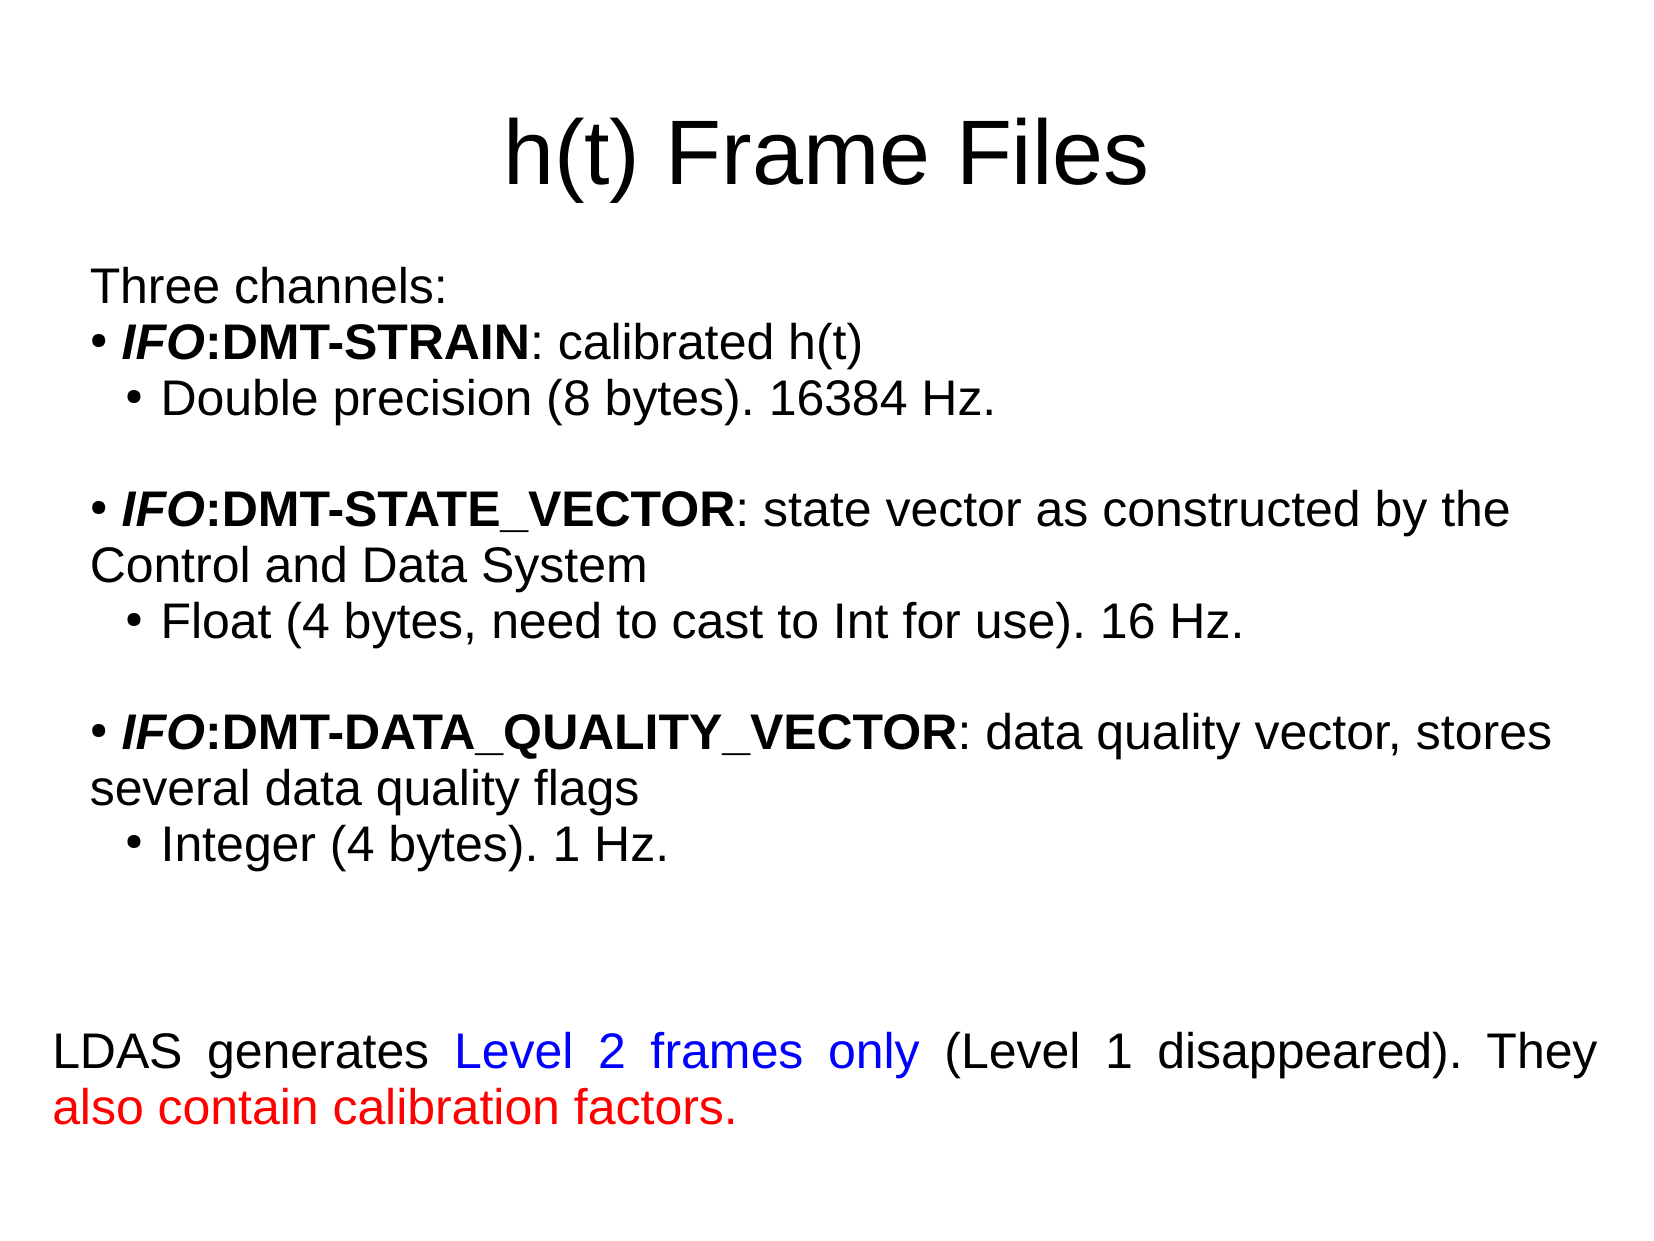

# h(t) Frame Files
Three channels:
 IFO:DMT-STRAIN: calibrated h(t)
Double precision (8 bytes). 16384 Hz.
 IFO:DMT-STATE_VECTOR: state vector as constructed by the Control and Data System
Float (4 bytes, need to cast to Int for use). 16 Hz.
 IFO:DMT-DATA_QUALITY_VECTOR: data quality vector, stores several data quality flags
Integer (4 bytes). 1 Hz.
LDAS generates Level 2 frames only (Level 1 disappeared). They also contain calibration factors.
Three channels:
 IFO:DMT-STRAIN: calibrated h(t)
Double precision (8 bytes). 16384 Hz.
 IFO:DMT-STATE_VECTOR: state vector as constructed by the Control and Data System
Float (4 bytes, need to cast to Int for use). 16 Hz.
 IFO:DMT-DATA_QUALITY_VECTOR: data quality vector, stores several data quality flags
Integer (4 bytes). 1 Hz.